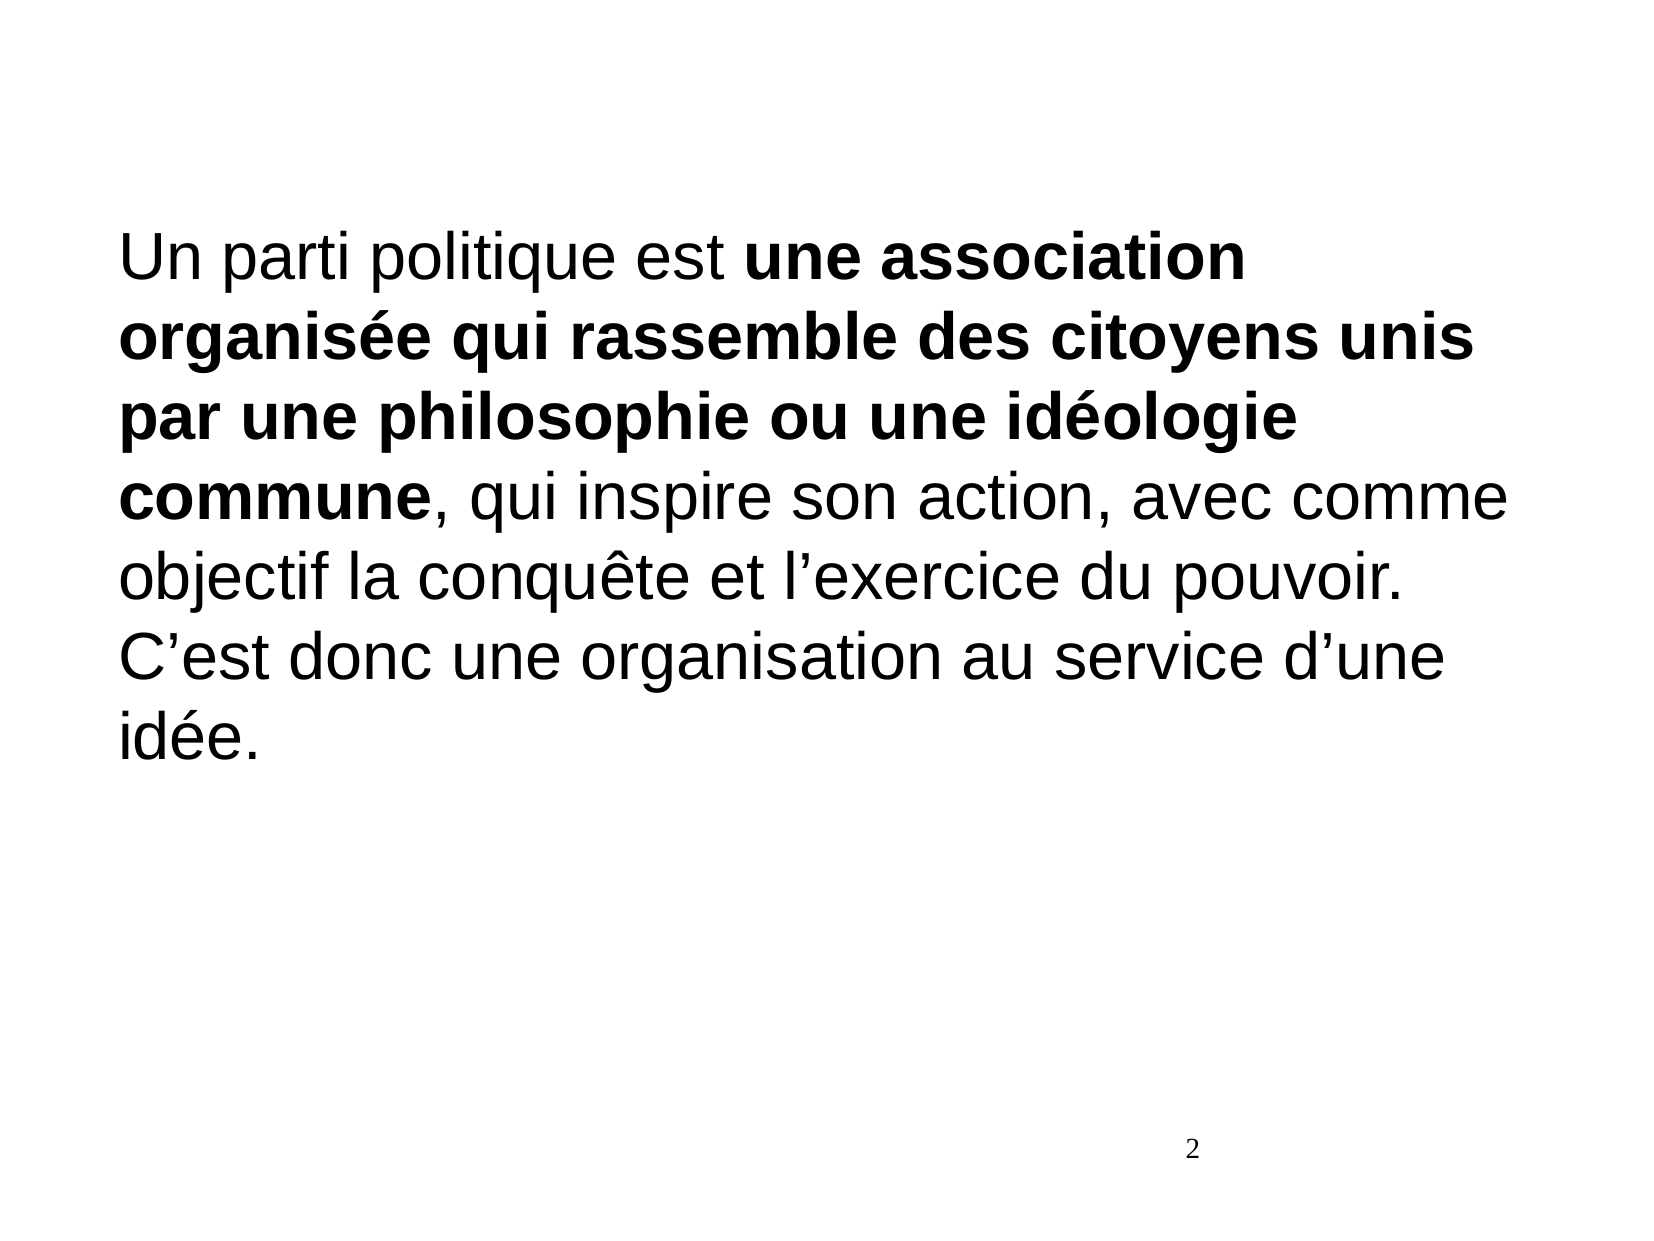

#
Un parti politique est une association organisée qui rassemble des citoyens unis par une philosophie ou une idéologie commune, qui inspire son action, avec comme objectif la conquête et l’exercice du pouvoir. C’est donc une organisation au service d’une idée.